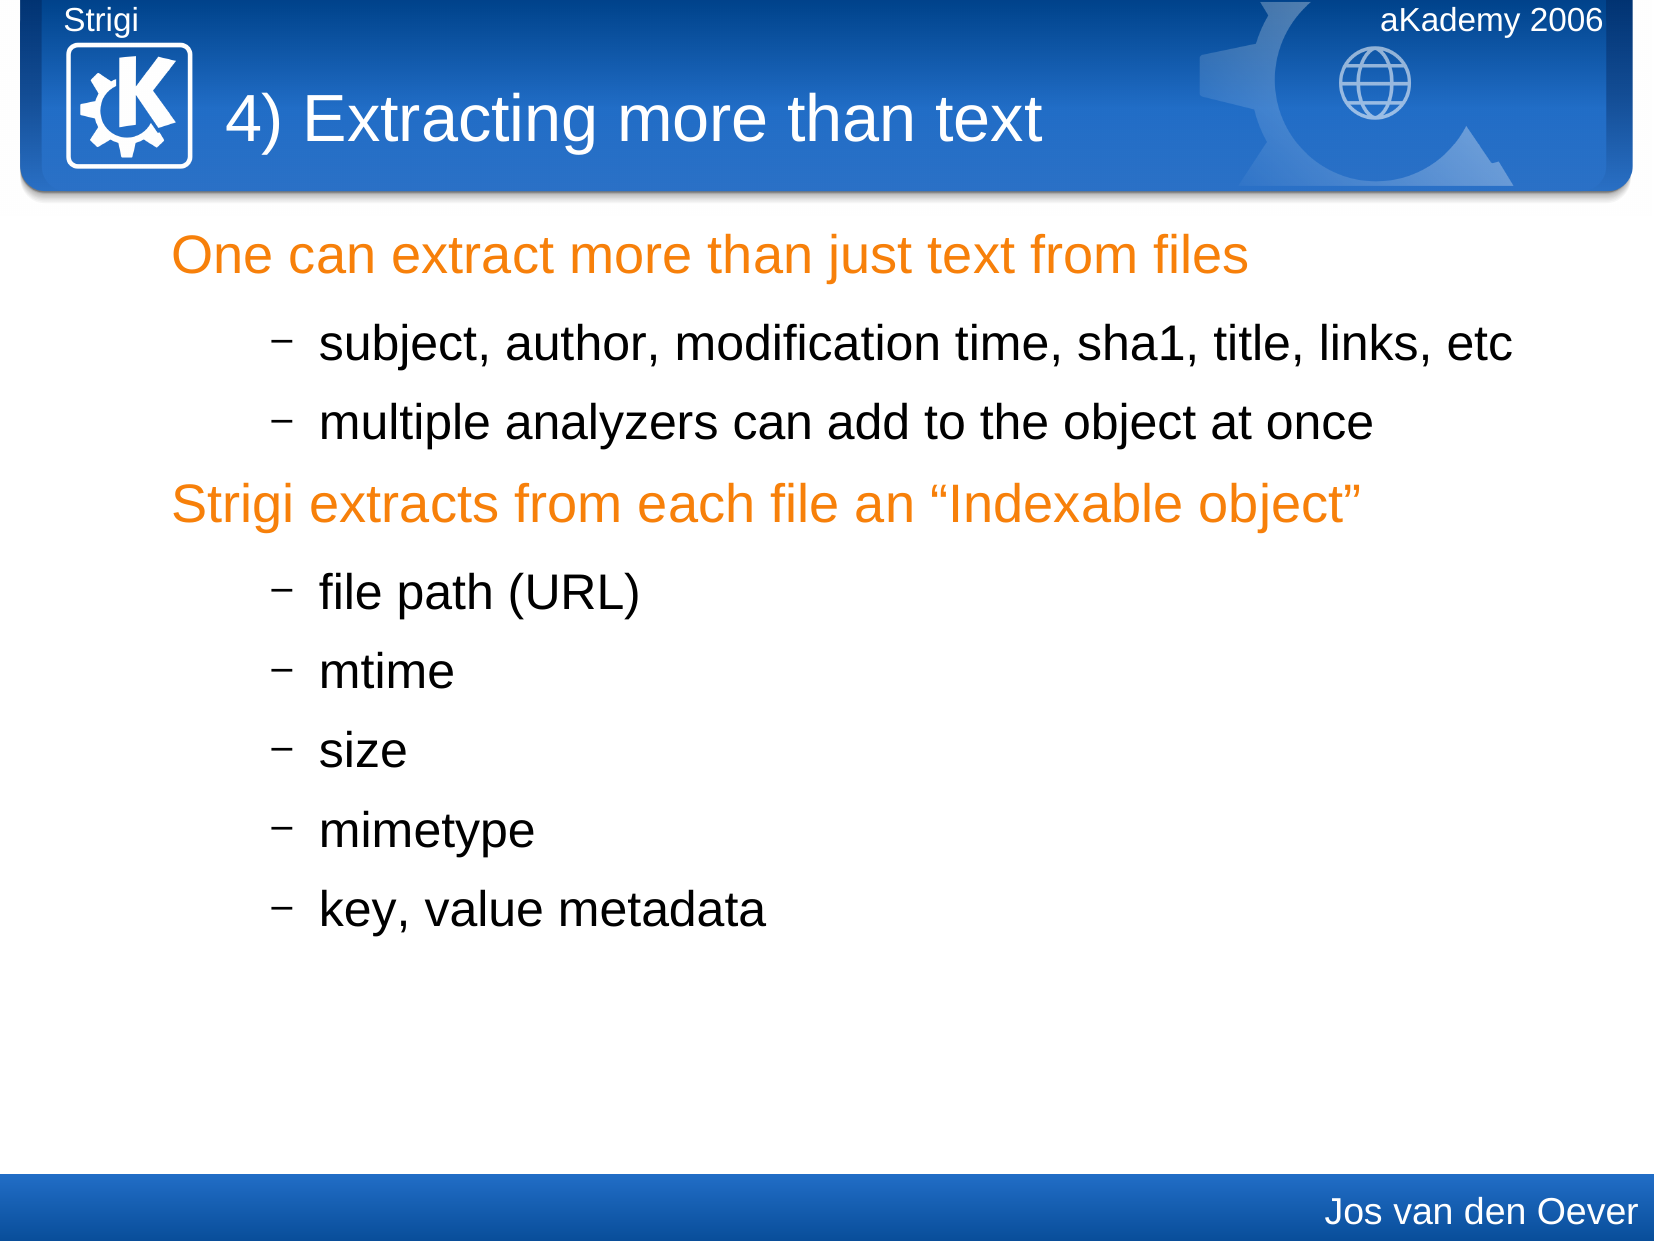

# 4) Extracting more than text
One can extract more than just text from files
subject, author, modification time, sha1, title, links, etc
multiple analyzers can add to the object at once
Strigi extracts from each file an “Indexable object”
file path (URL)
mtime
size
mimetype
key, value metadata